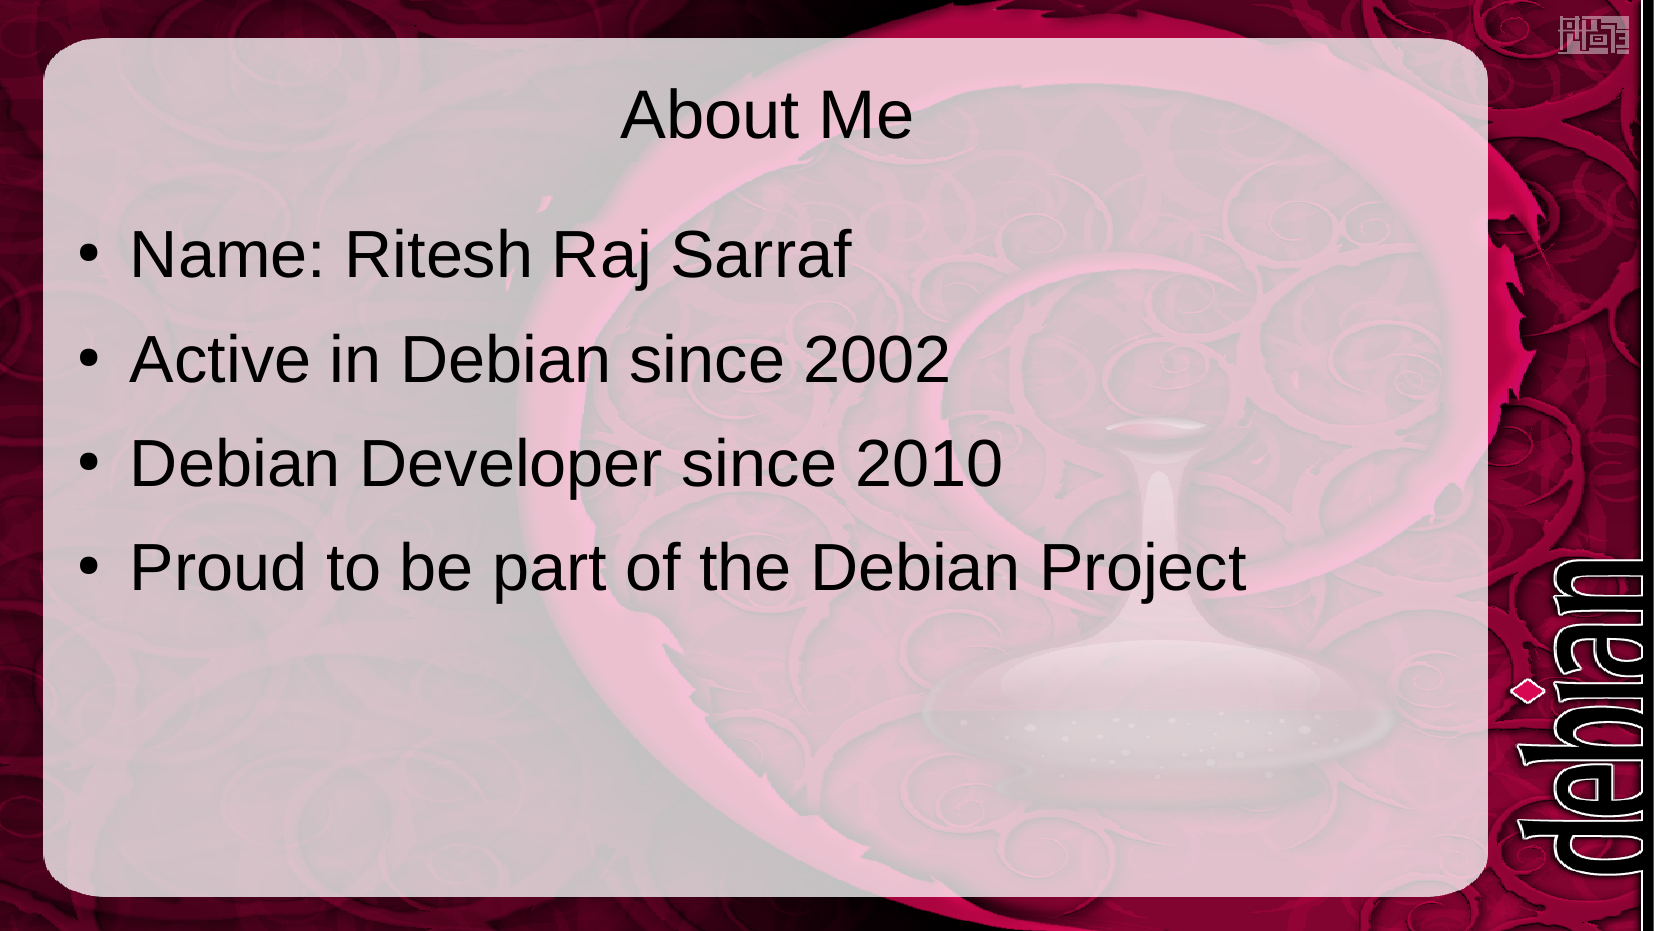

# About Me
Name: Ritesh Raj Sarraf
Active in Debian since 2002
Debian Developer since 2010
Proud to be part of the Debian Project